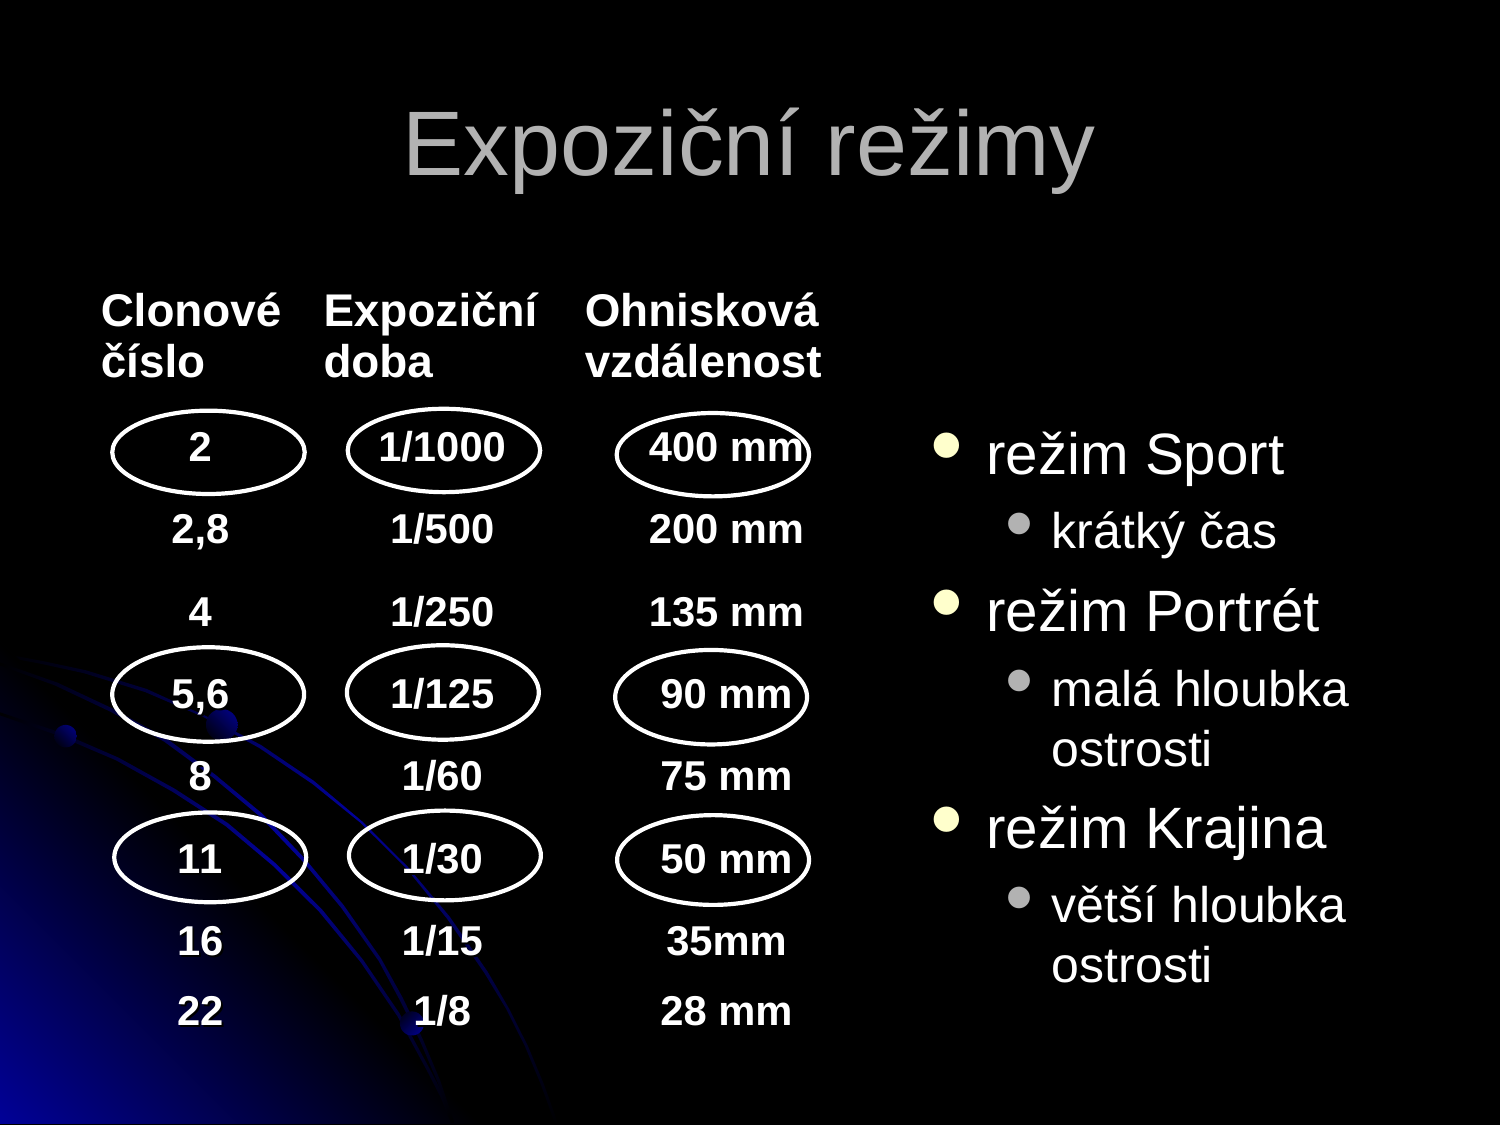

# Expoziční režimy
| Clonové číslo | Expoziční doba | Ohnisková vzdálenost |
| --- | --- | --- |
| 2 | 1/1000 | 400 mm |
| 2,8 | 1/500 | 200 mm |
| 4 | 1/250 | 135 mm |
| 5,6 | 1/125 | 90 mm |
| 8 | 1/60 | 75 mm |
| 11 | 1/30 | 50 mm |
| 16 | 1/15 | 35mm |
| 22 | 1/8 | 28 mm |
režim Sport
krátký čas
režim Portrét
malá hloubka ostrosti
režim Krajina
větší hloubka ostrosti